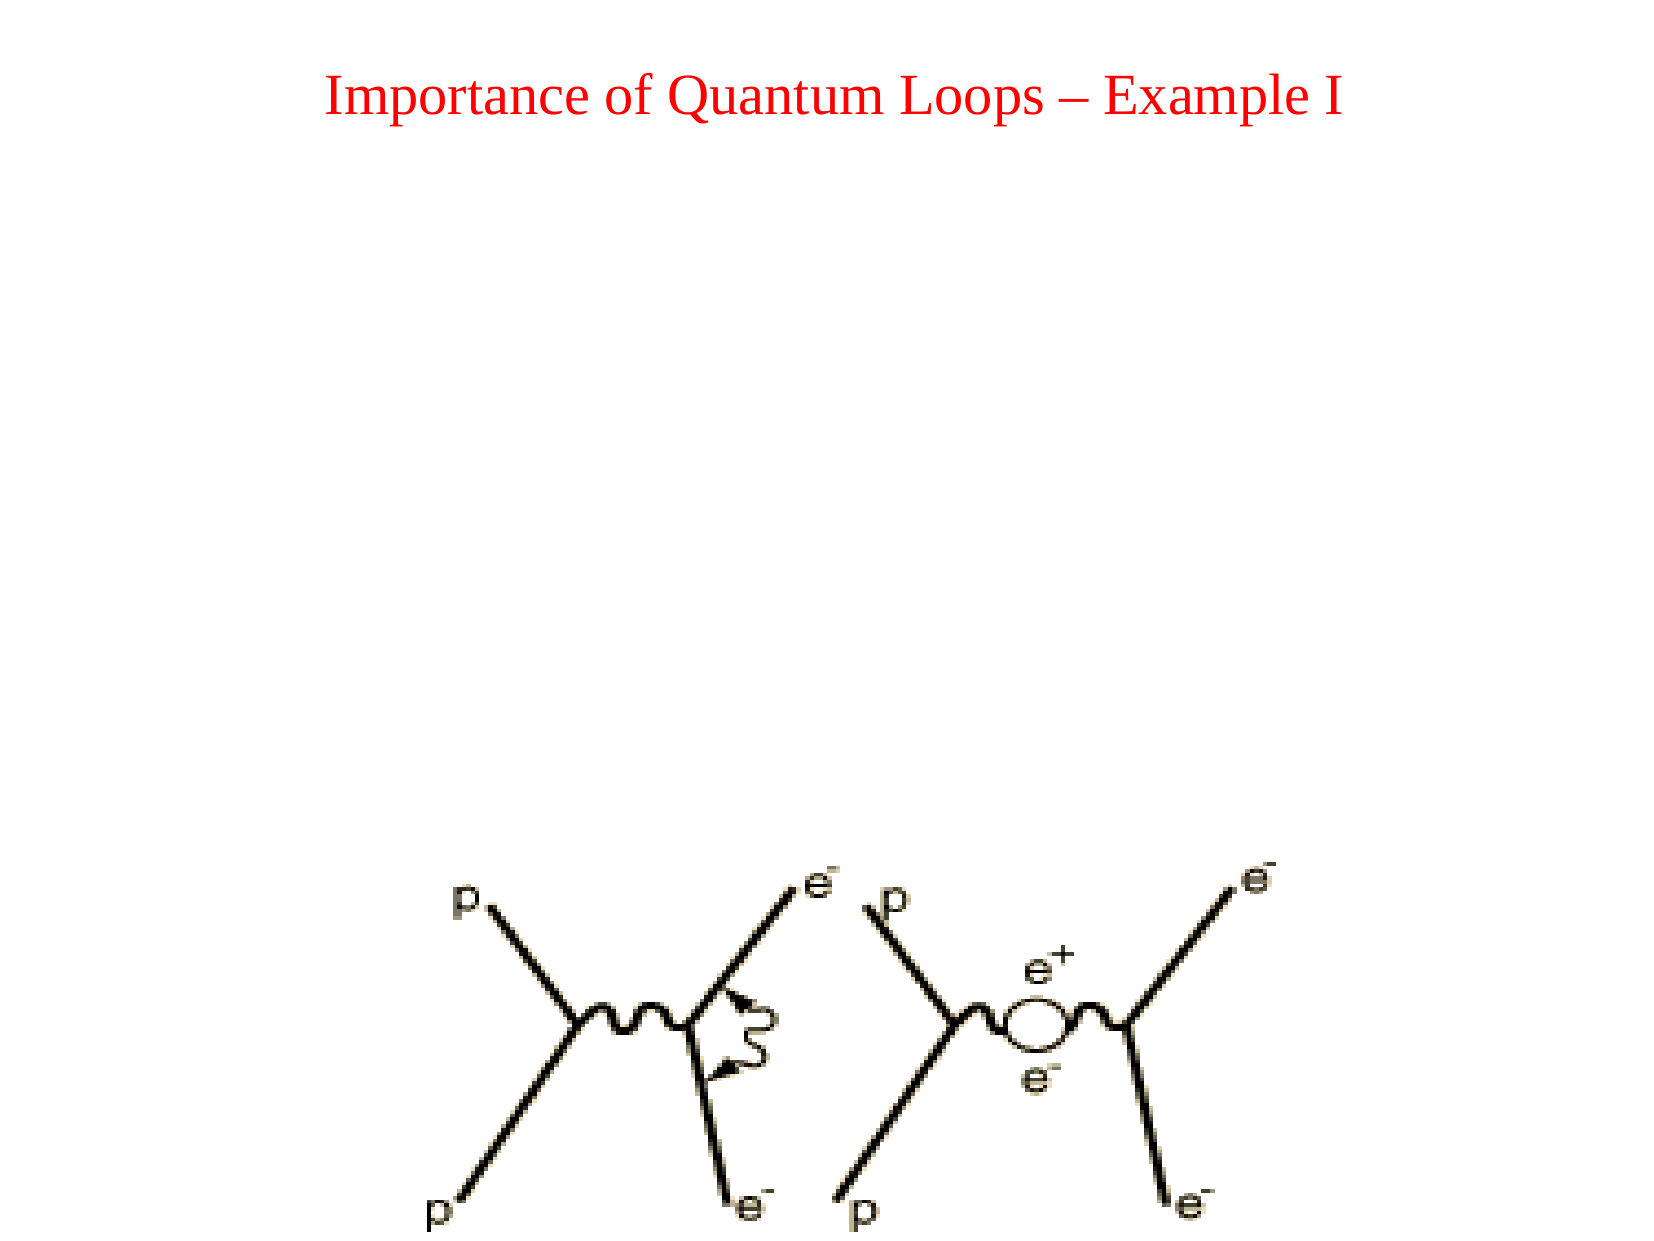

# Importance of Quantum Loops – Example I